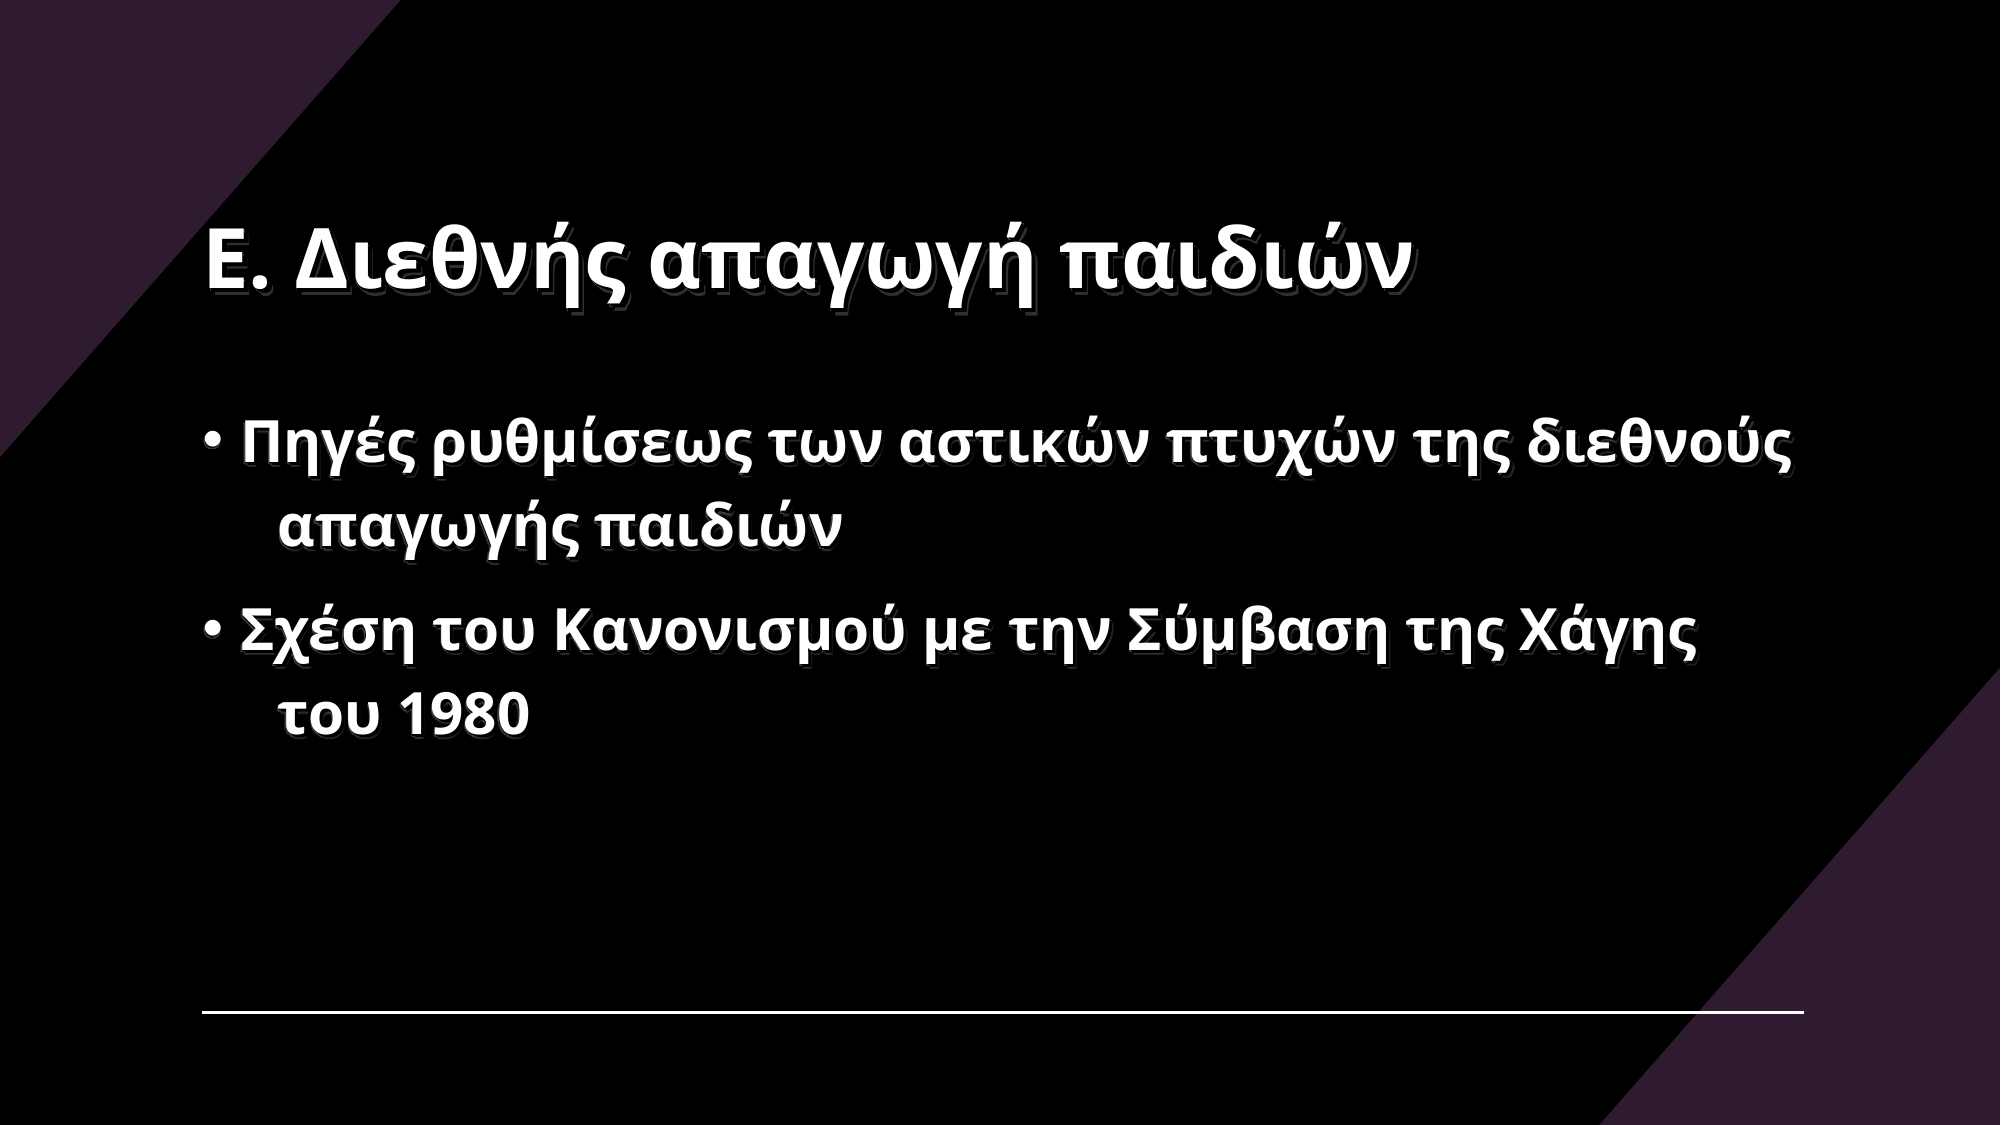

# Ε. Διεθνής απαγωγή παιδιών
Πηγές ρυθμίσεως των αστικών πτυχών της διεθνούς απαγωγής παιδιών
Σχέση του Κανονισμού με την Σύμβαση της Χάγης του 1980